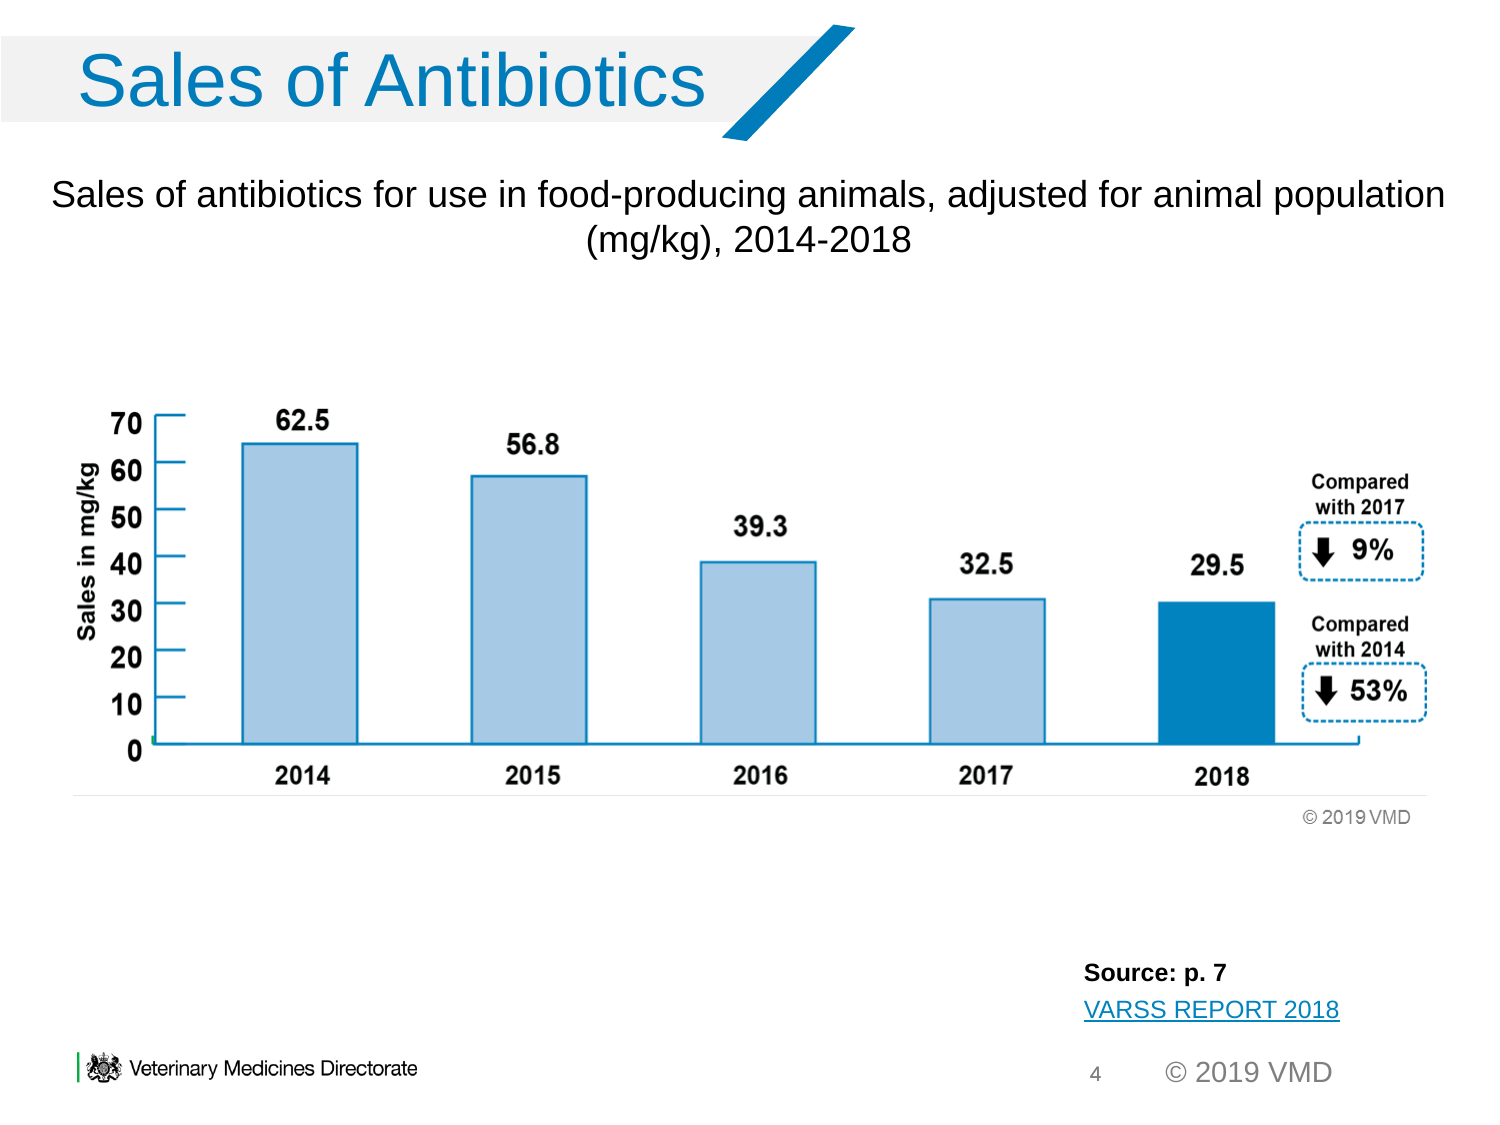

Sales of Antibiotics
Sales of antibiotics for use in food-producing animals, adjusted for animal population (mg/kg), 2014-2018
Source: p. 7
VARSS REPORT 2018
2
2